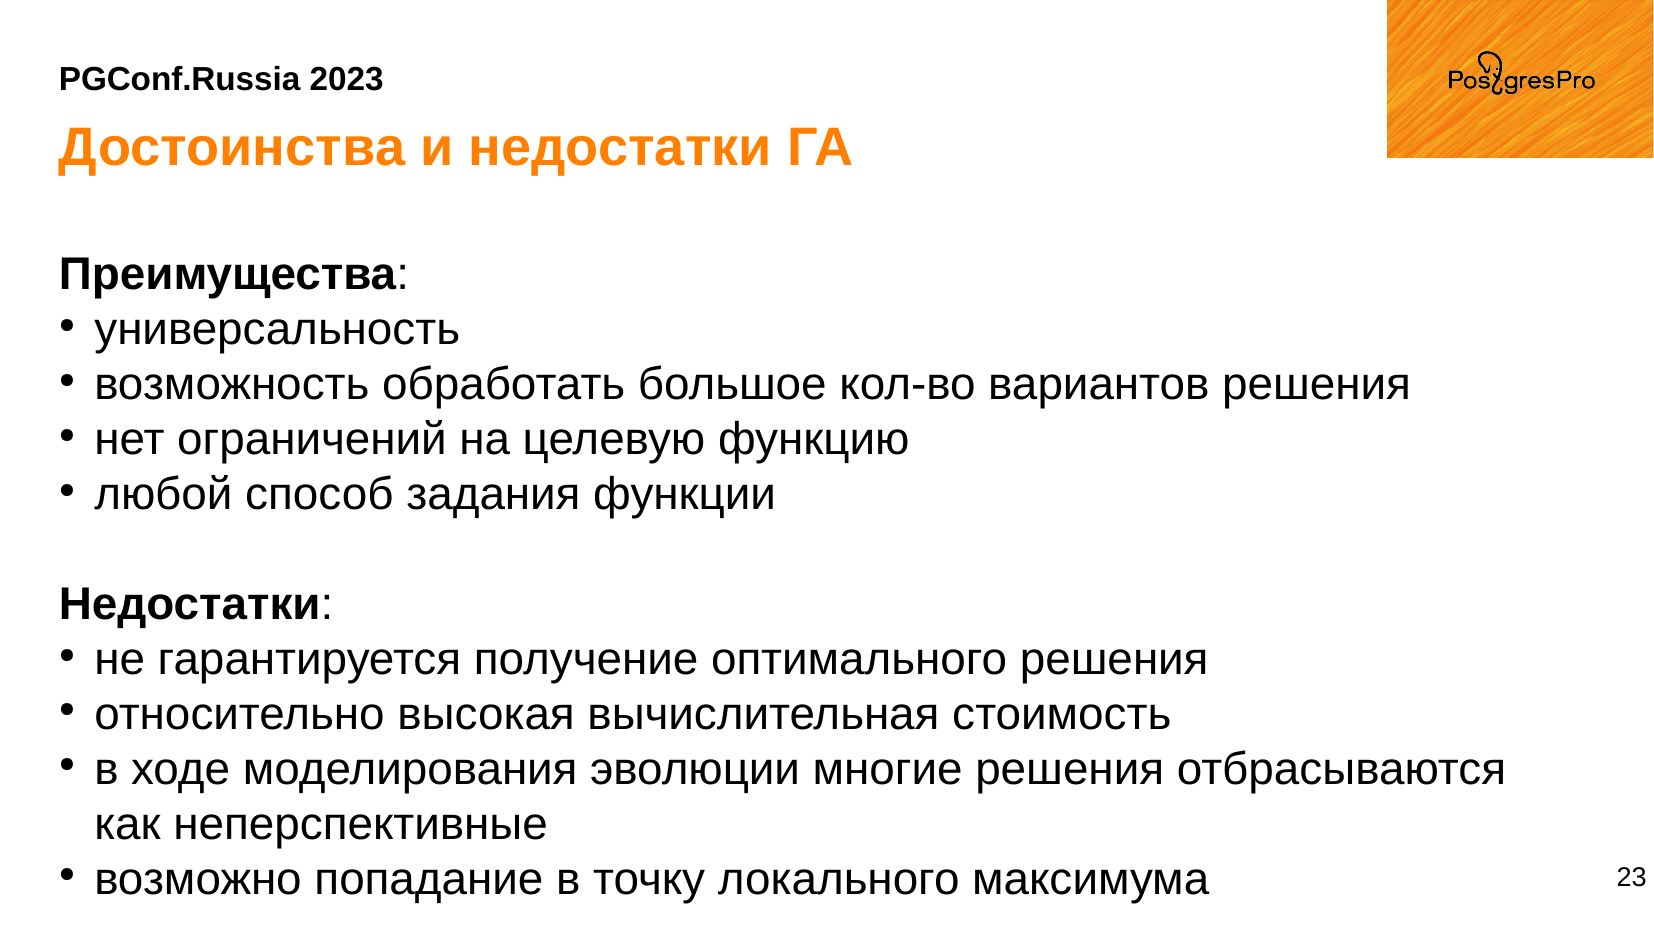

PGConf.Russia 2023
Достоинства и недостатки ГА
Преимущества:
универсальность
возможность обработать большое кол-во вариантов решения
нет ограничений на целевую функцию
любой способ задания функции
Недостатки:
не гарантируется получение оптимального решения
относительно высокая вычислительная стоимость
в ходе моделирования эволюции многие решения отбрасываются как неперспективные
возможно попадание в точку локального максимума